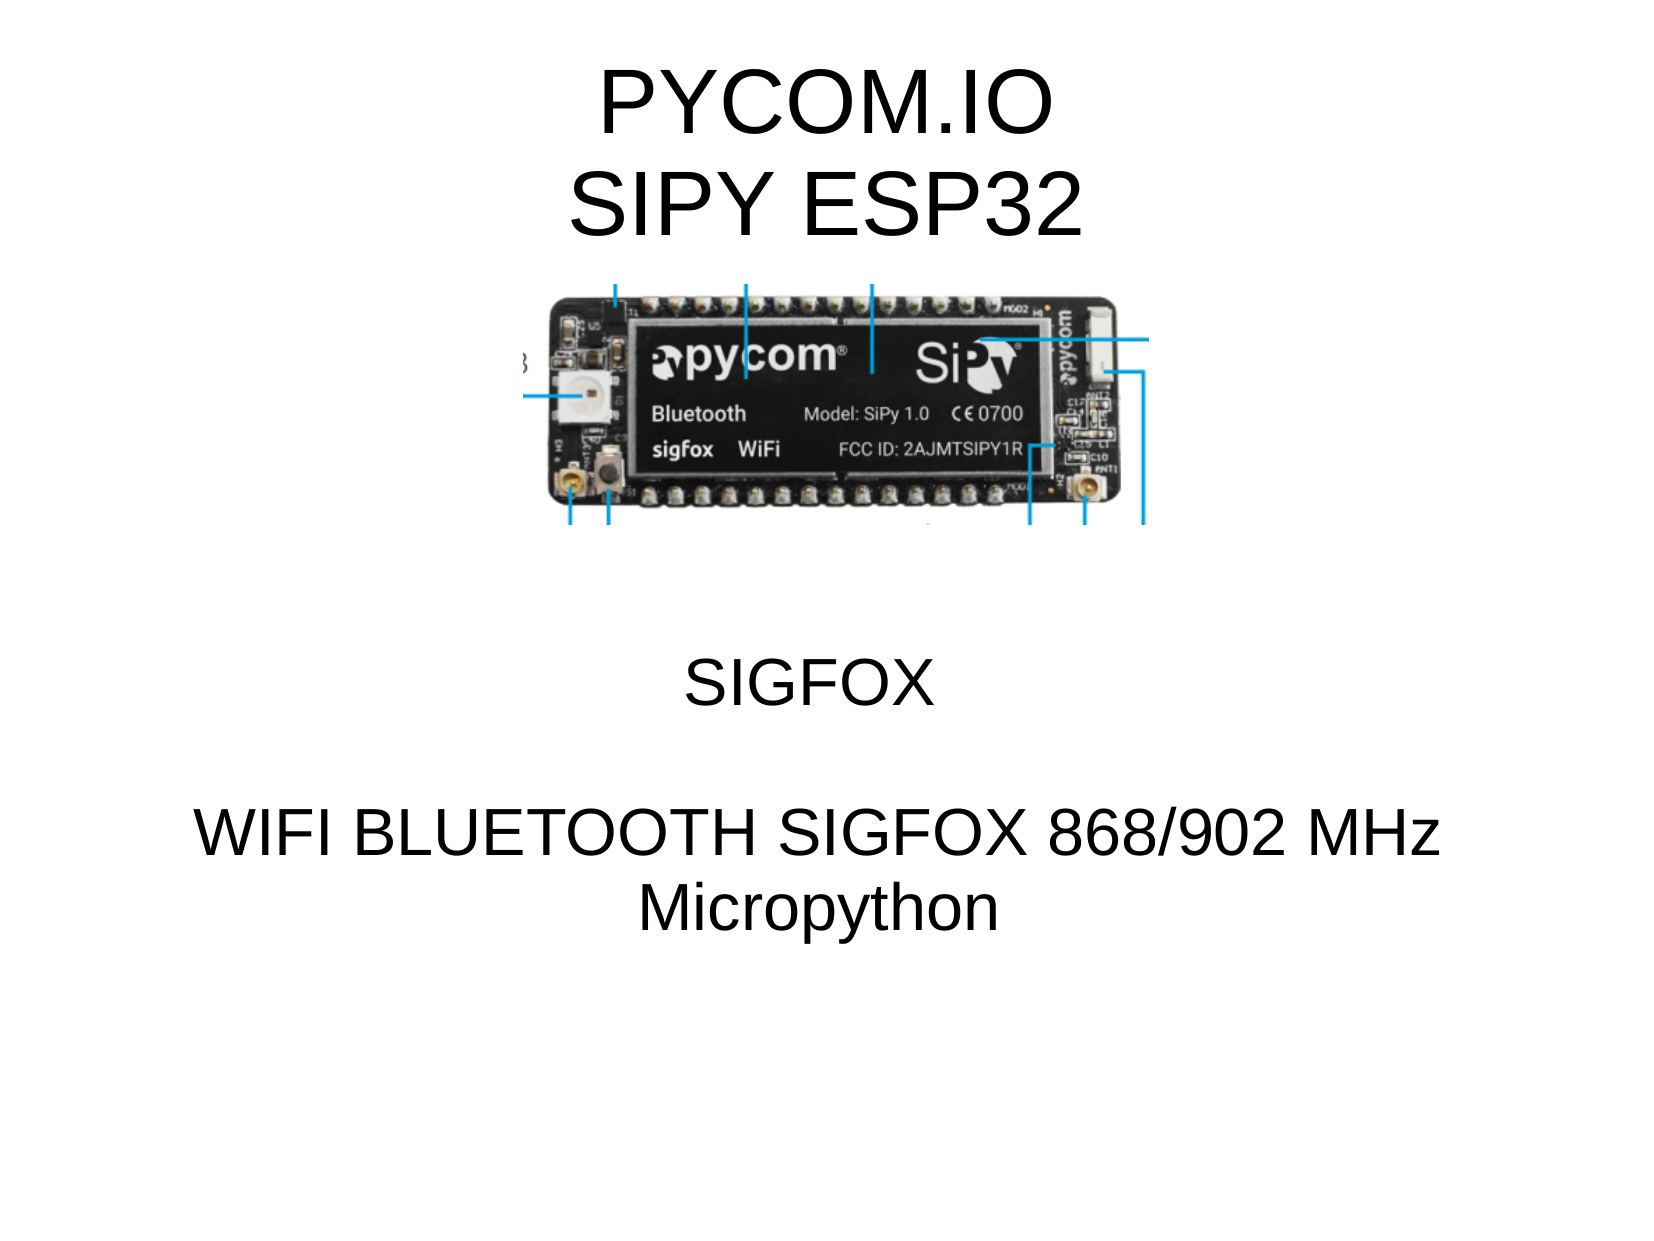

# PYCOM.IO SIPY ESP32
SIGFOX
WIFI BLUETOOTH SIGFOX 868/902 MHz
Micropython